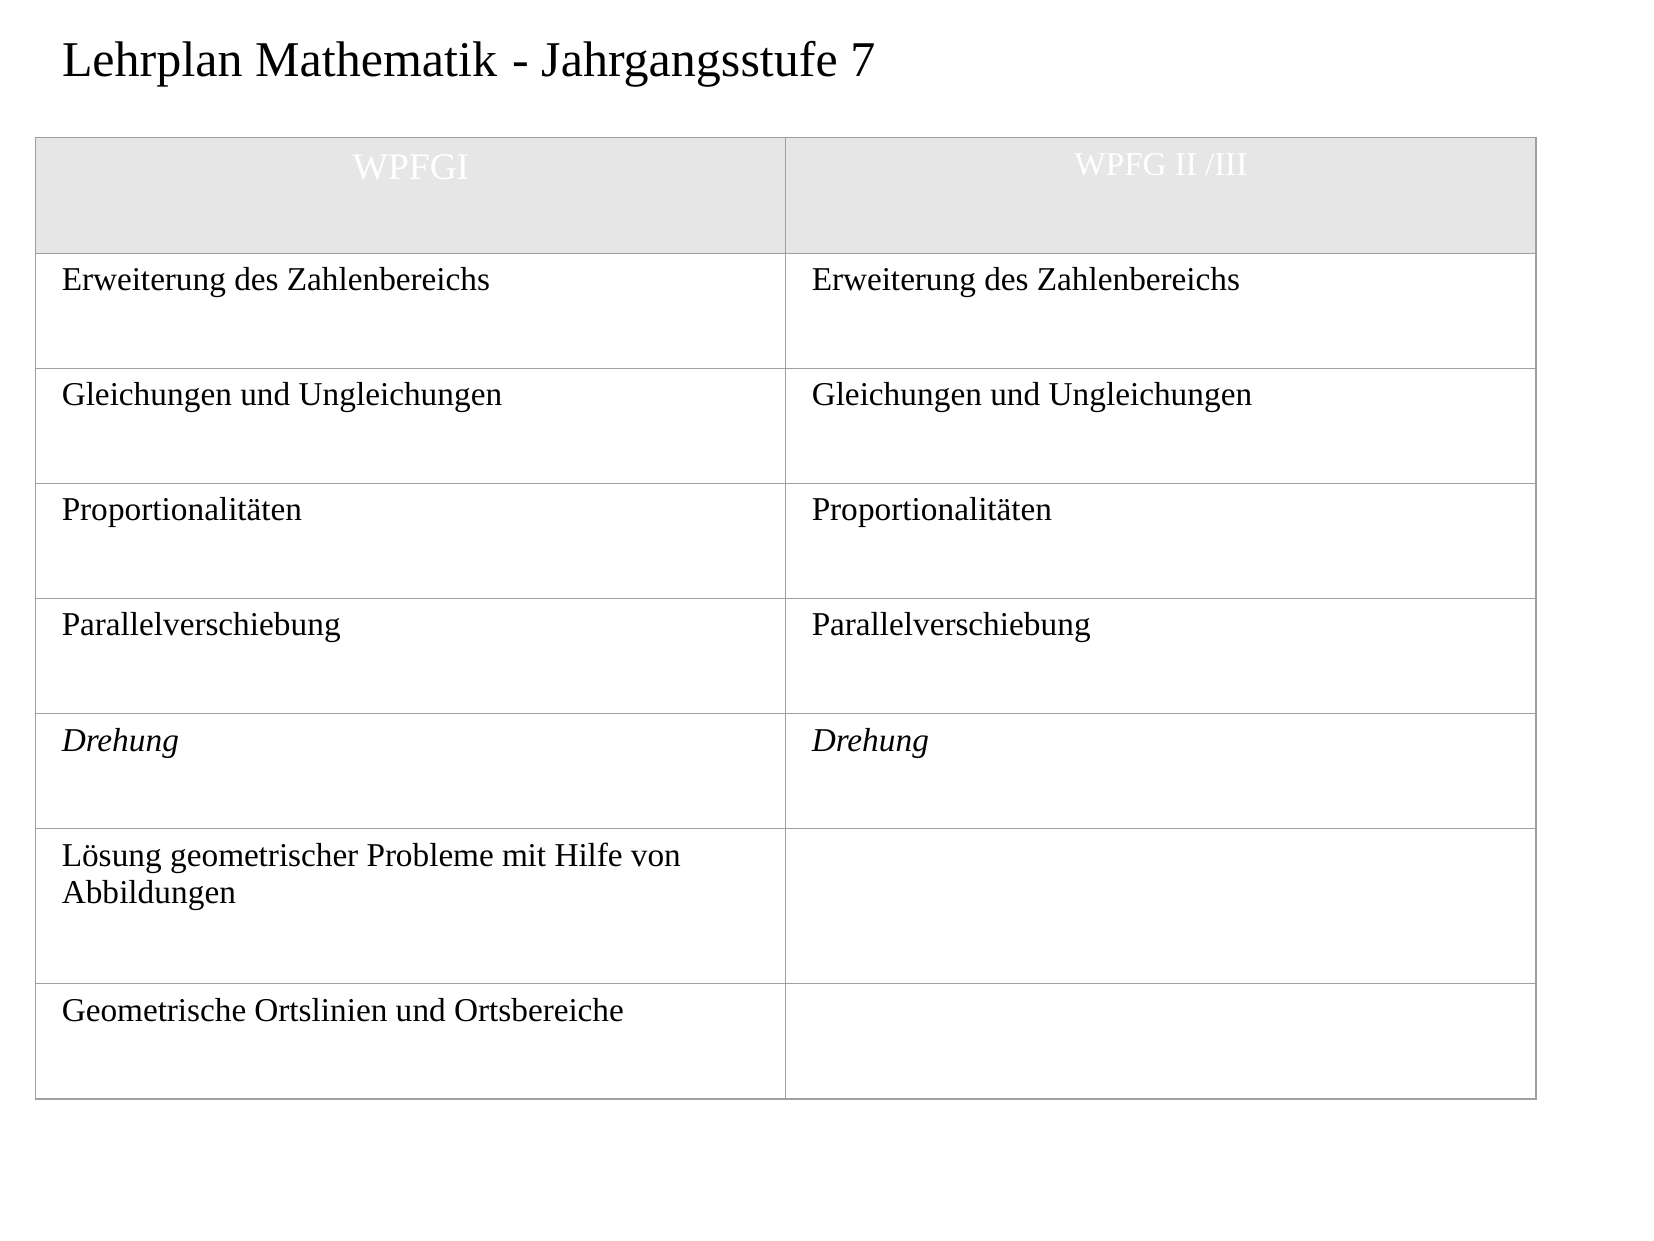

Lehrplan Mathematik	- Jahrgangsstufe 7
WPFGI
WPFG II /III
Erweiterung des Zahlenbereichs
Erweiterung des Zahlenbereichs
Gleichungen und Ungleichungen
Gleichungen und Ungleichungen
Proportionalitäten
Proportionalitäten
Parallelverschiebung
Parallelverschiebung
Drehung
Drehung
Lösung geometrischer Probleme mit Hilfe von Abbildungen
Geometrische Ortslinien und Ortsbereiche